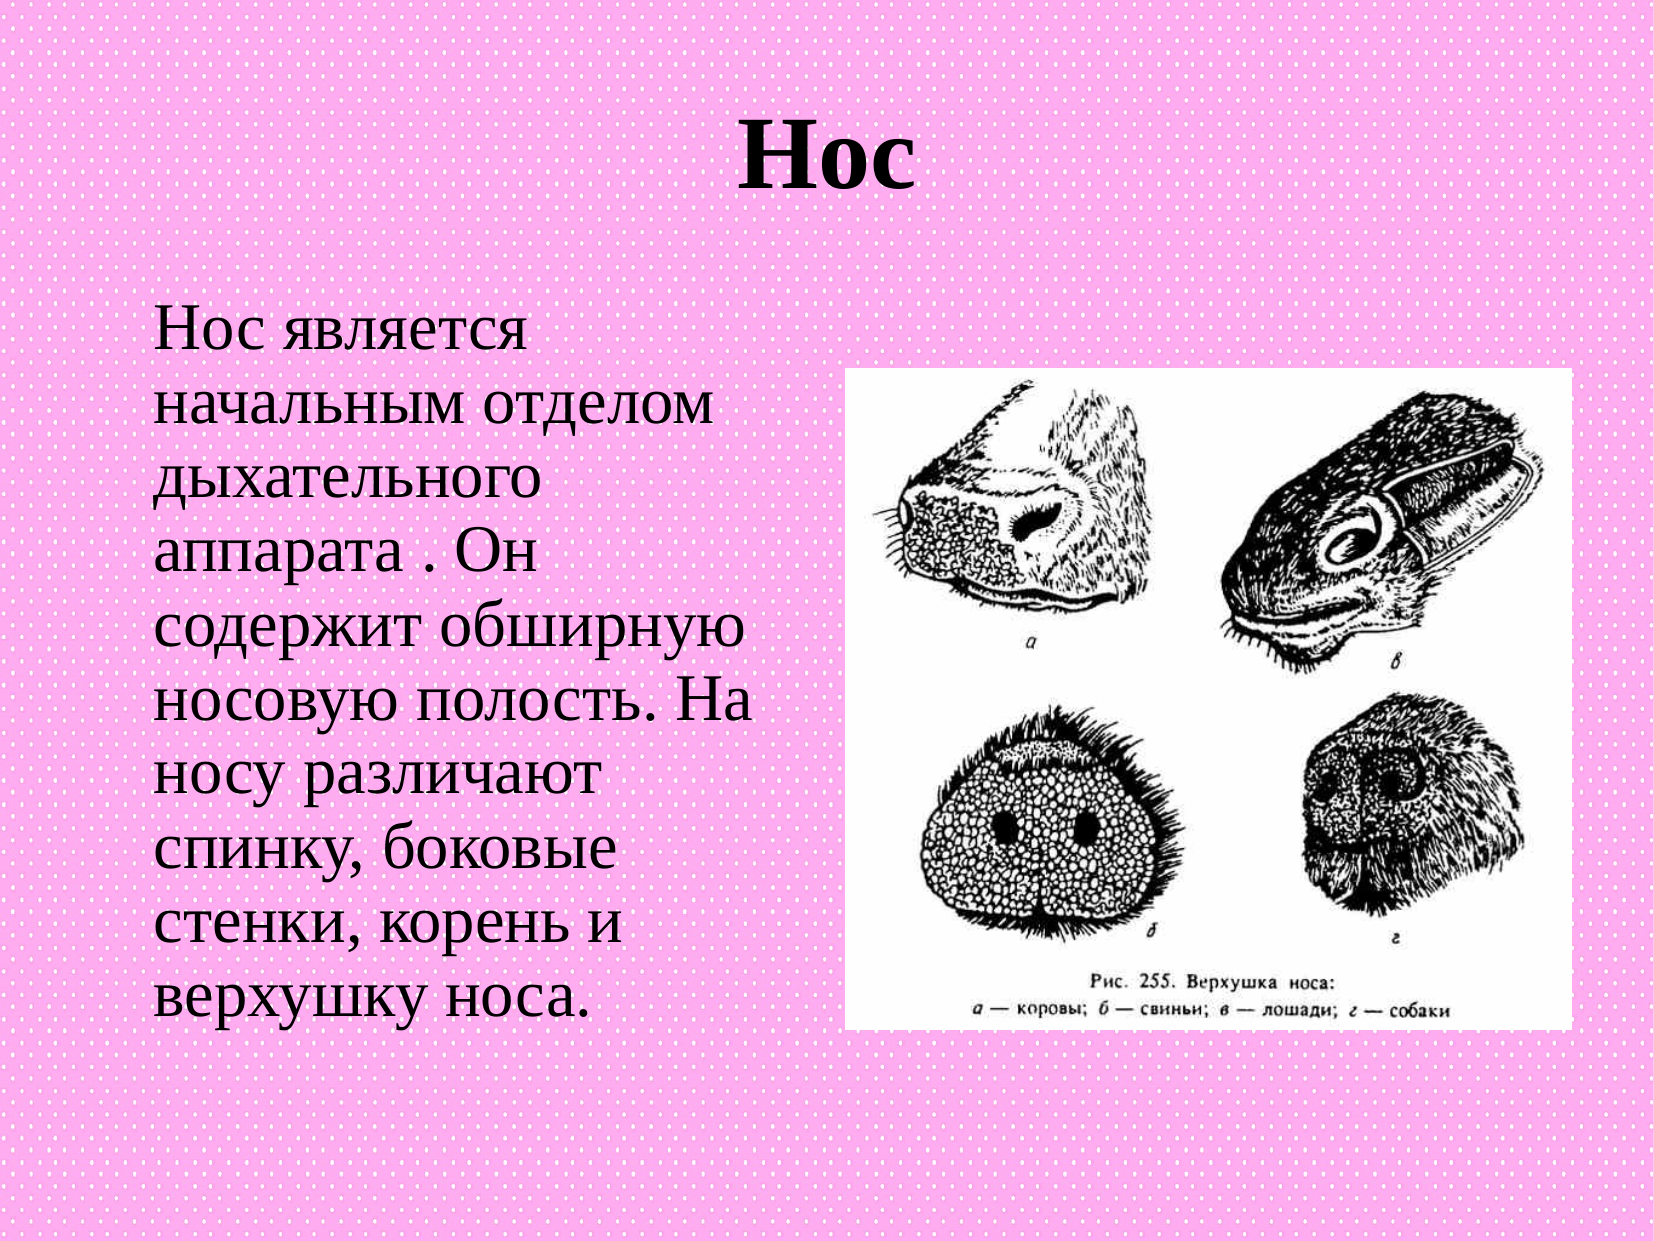

# Нос
Нос является начальным отделом дыхательного аппарата . Он содержит обширную носовую полость. На носу различают спинку, боковые стенки, корень и верхушку носа.